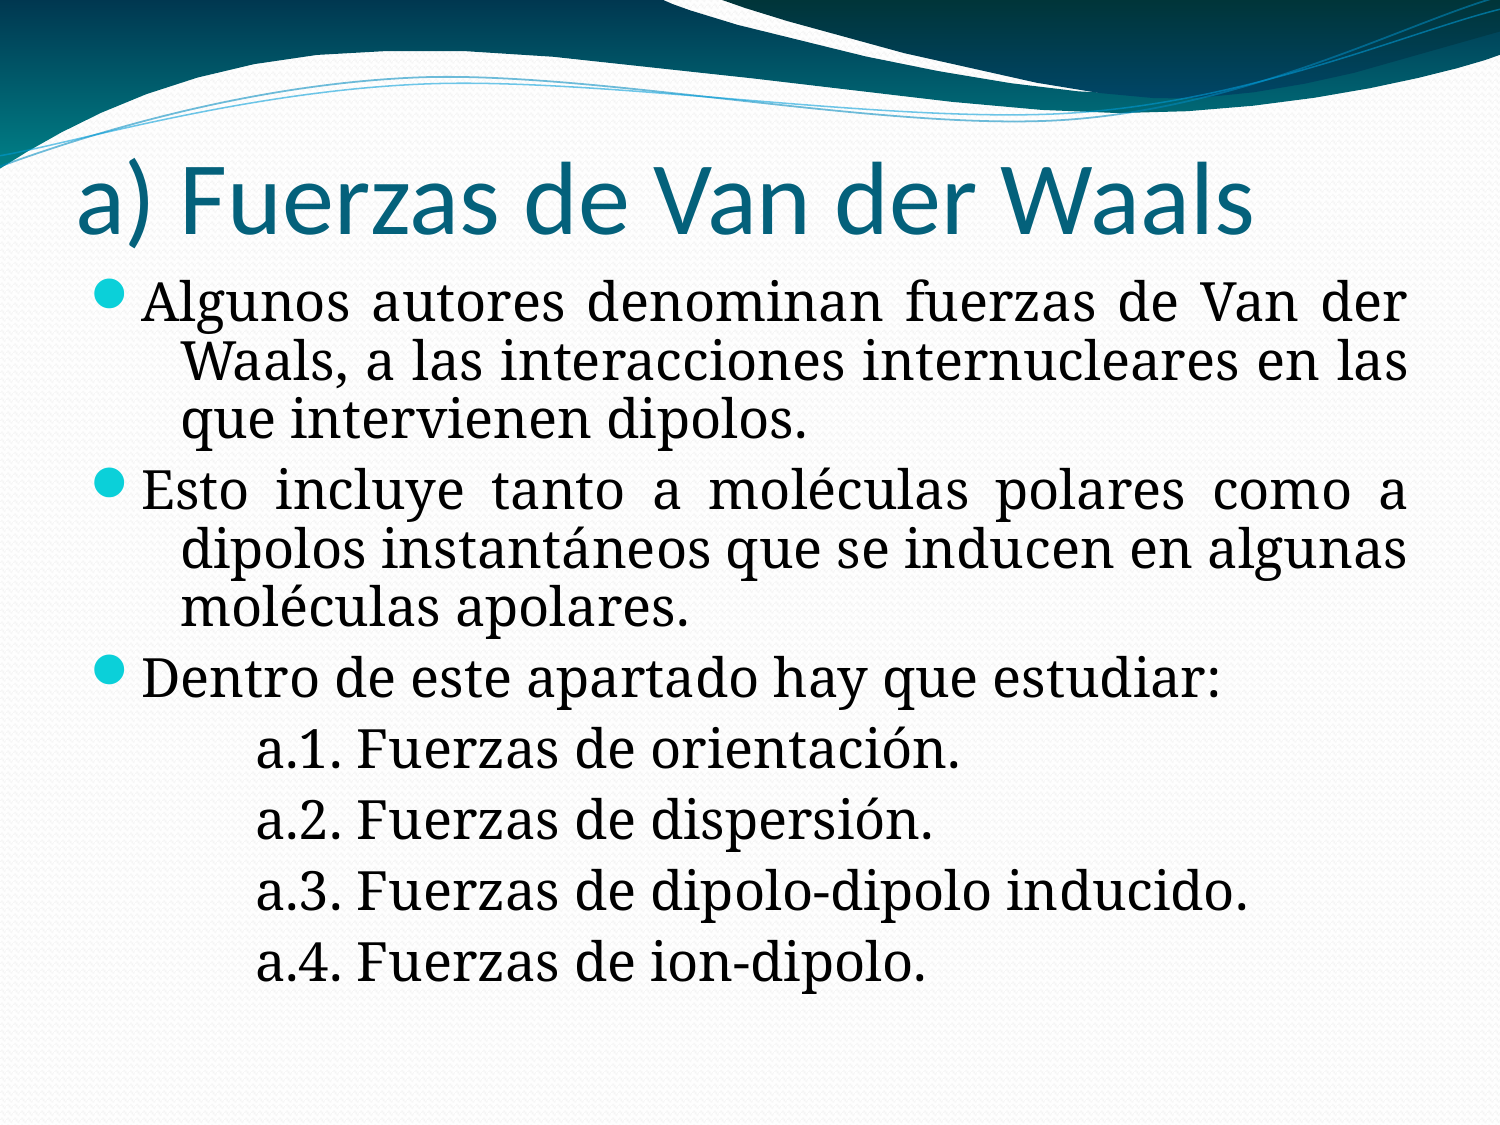

# a) Fuerzas de Van der Waals
Algunos autores denominan fuerzas de Van der Waals, a las interacciones internucleares en las que intervienen dipolos.
Esto incluye tanto a moléculas polares como a dipolos instantáneos que se inducen en algunas moléculas apolares.
Dentro de este apartado hay que estudiar:
	a.1. Fuerzas de orientación.
	a.2. Fuerzas de dispersión.
	a.3. Fuerzas de dipolo-dipolo inducido.
	a.4. Fuerzas de ion-dipolo.